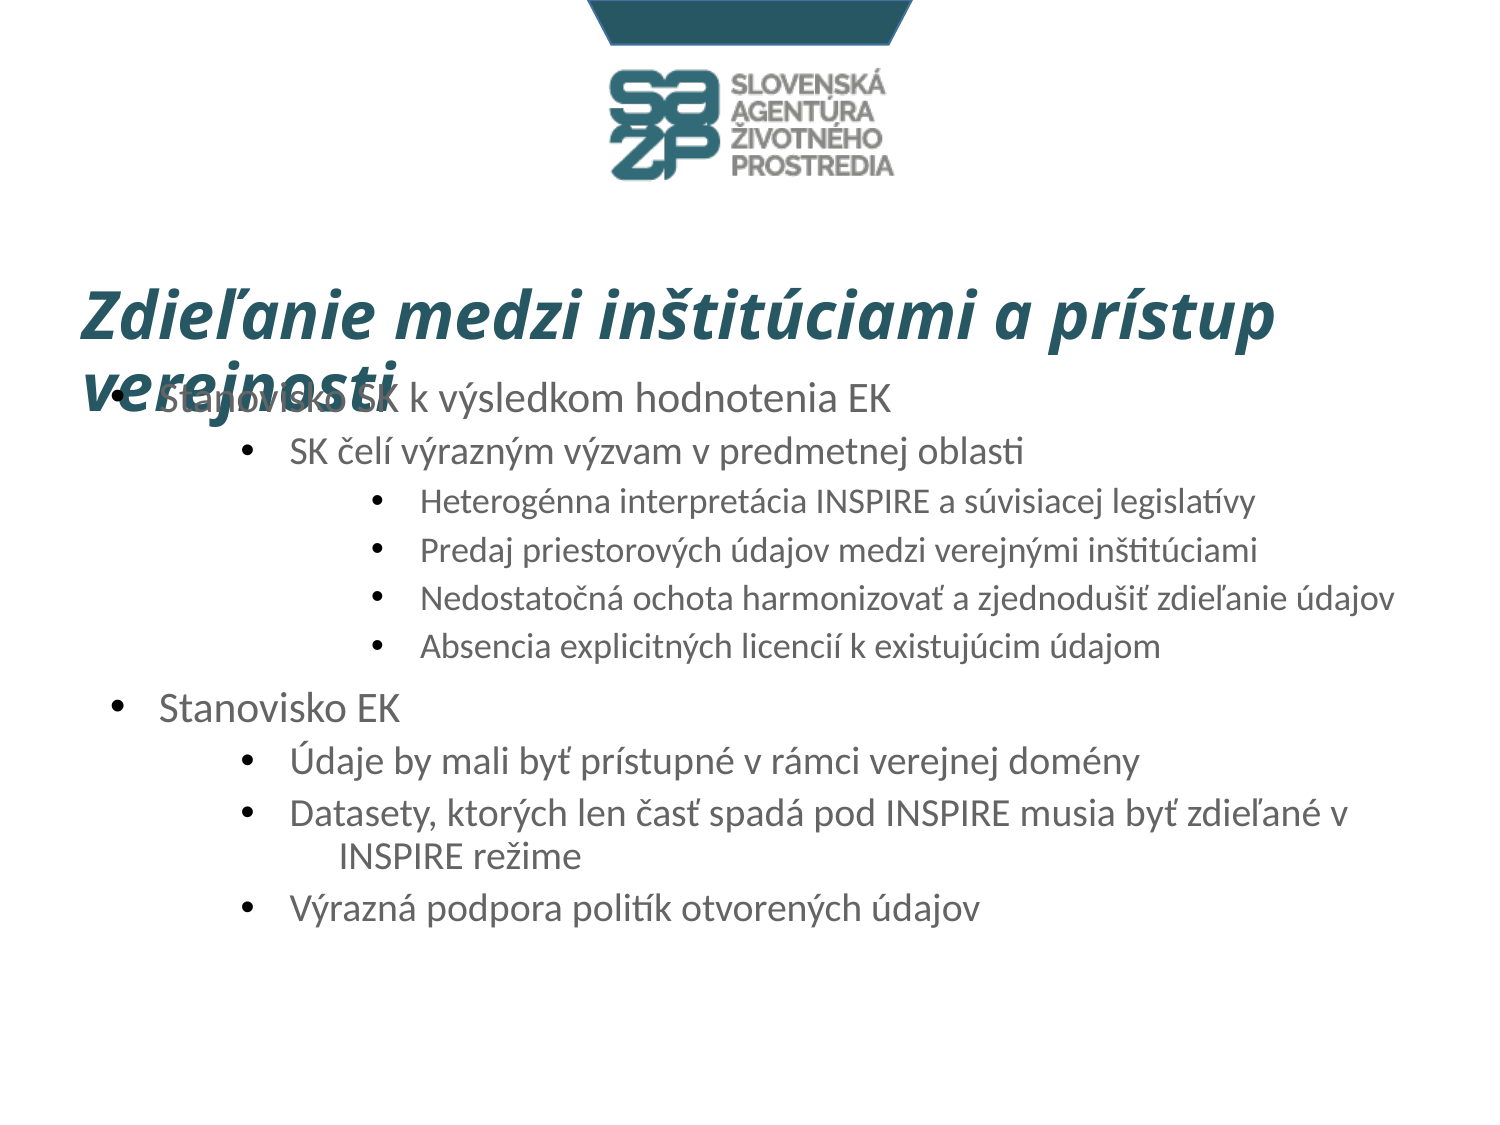

# Zdieľanie medzi inštitúciami a prístup verejnosti
Stanovisko SK k výsledkom hodnotenia EK
SK čelí výrazným výzvam v predmetnej oblasti
Heterogénna interpretácia INSPIRE a súvisiacej legislatívy
Predaj priestorových údajov medzi verejnými inštitúciami
Nedostatočná ochota harmonizovať a zjednodušiť zdieľanie údajov
Absencia explicitných licencií k existujúcim údajom
Stanovisko EK
Údaje by mali byť prístupné v rámci verejnej domény
Datasety, ktorých len časť spadá pod INSPIRE musia byť zdieľané v INSPIRE režime
Výrazná podpora politík otvorených údajov